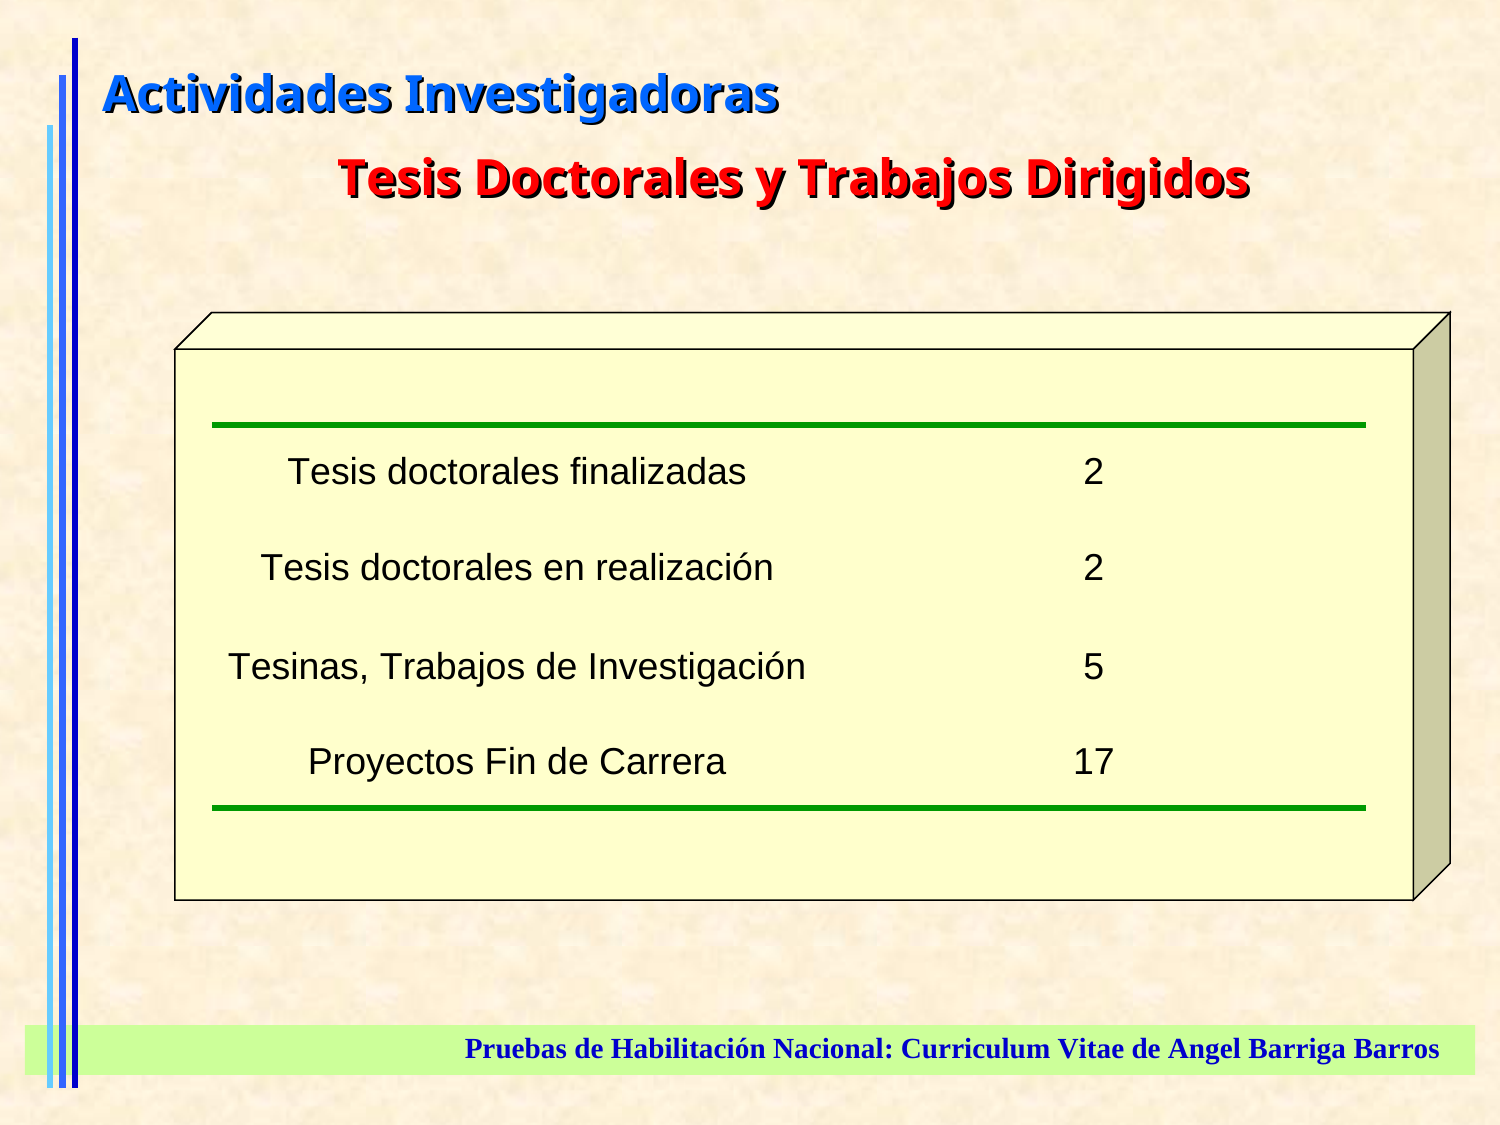

Actividades Investigadoras
Tesis Doctorales y Trabajos Dirigidos
Tesis doctorales finalizadas
2
Tesis doctorales en realización
2
Tesinas, Trabajos de Investigación
5
Proyectos Fin de Carrera
17